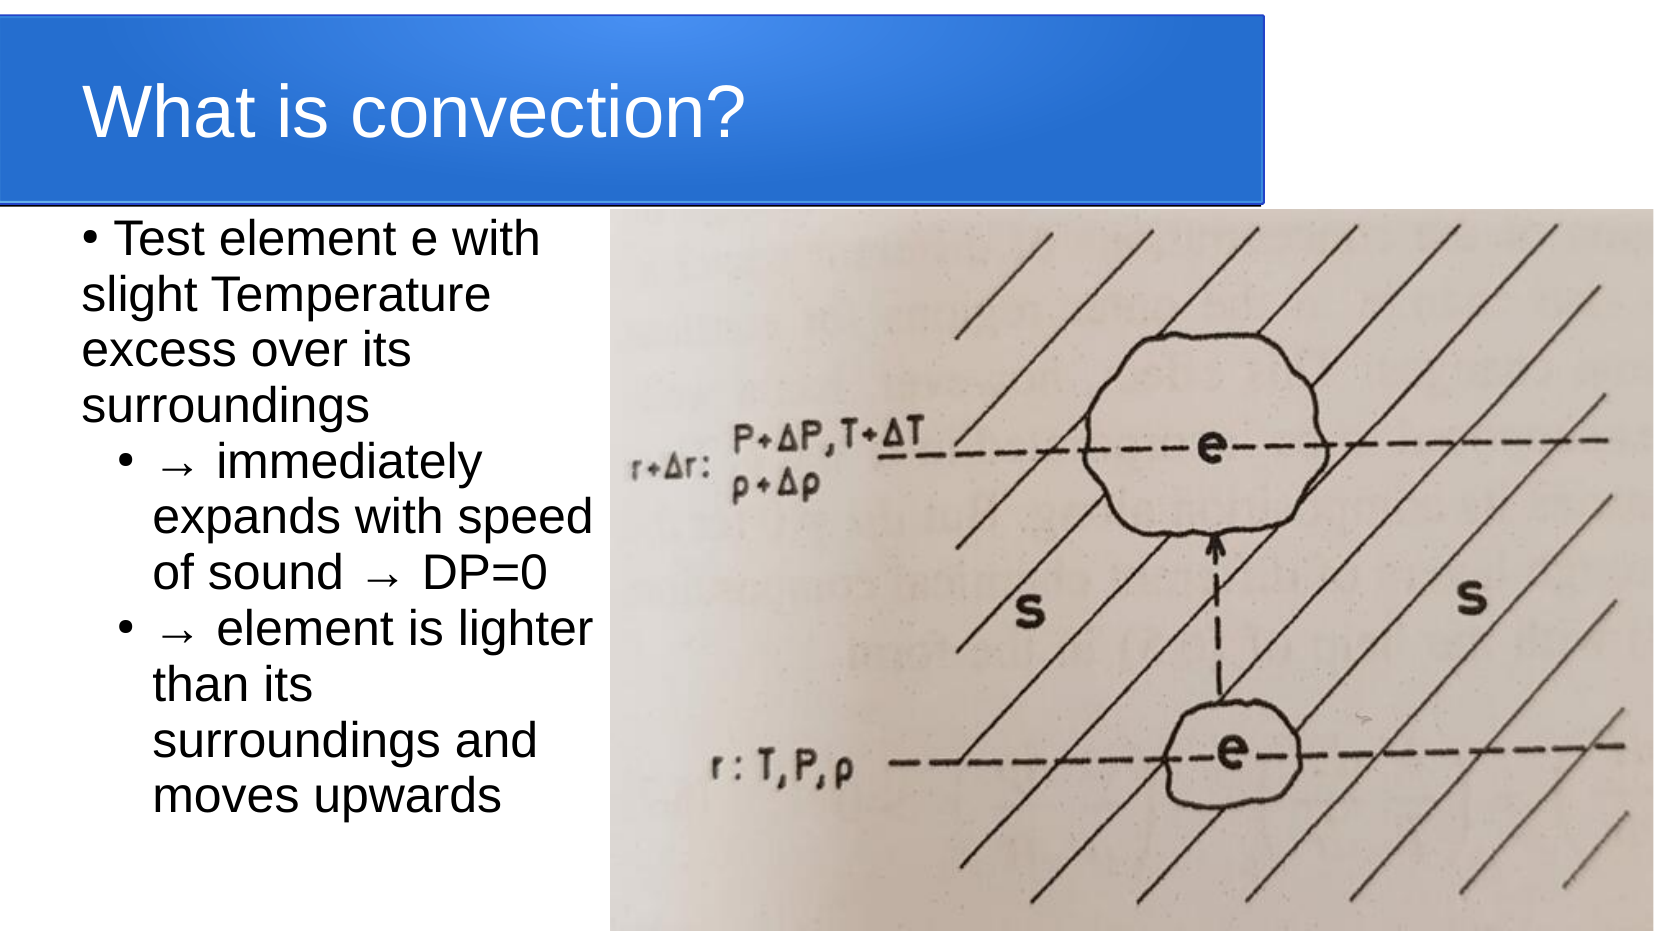

# What is convection?
 Test element e with slight Temperature excess over its surroundings
→ immediately expands with speed of sound → DP=0
→ element is lighter than its surroundings and moves upwards